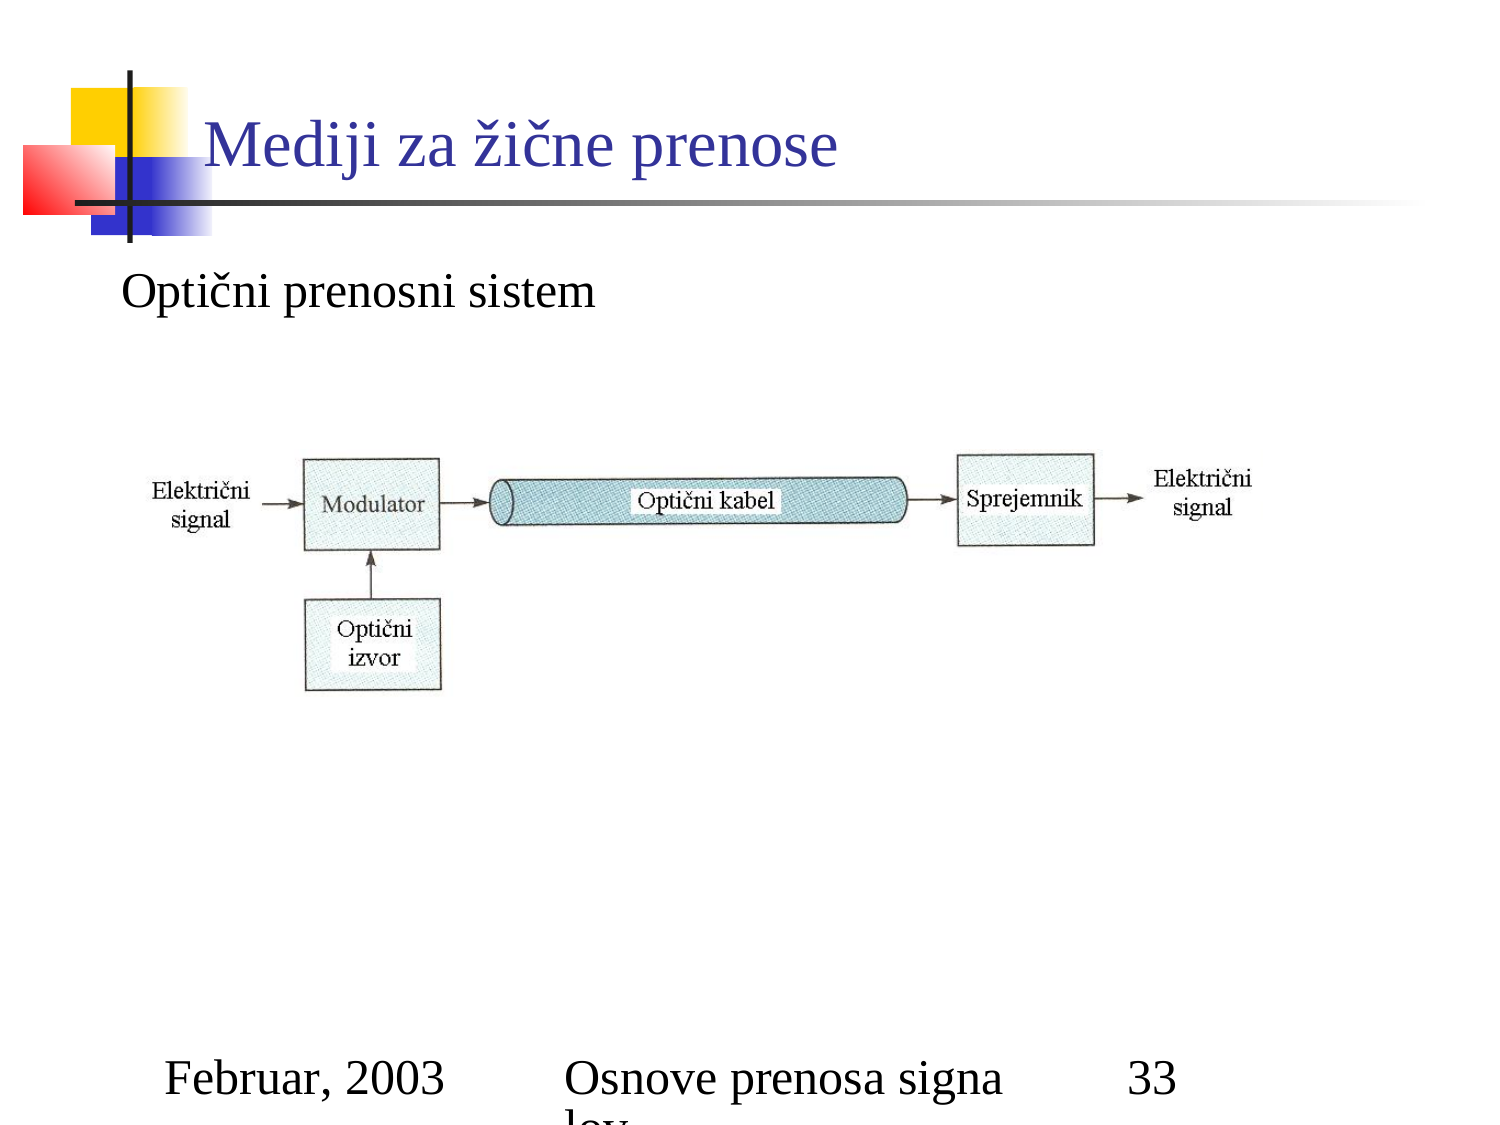

# Mediji za žične prenose
	Optični prenosni sistem
Februar, 2003
Osnove prenosa signalov
33